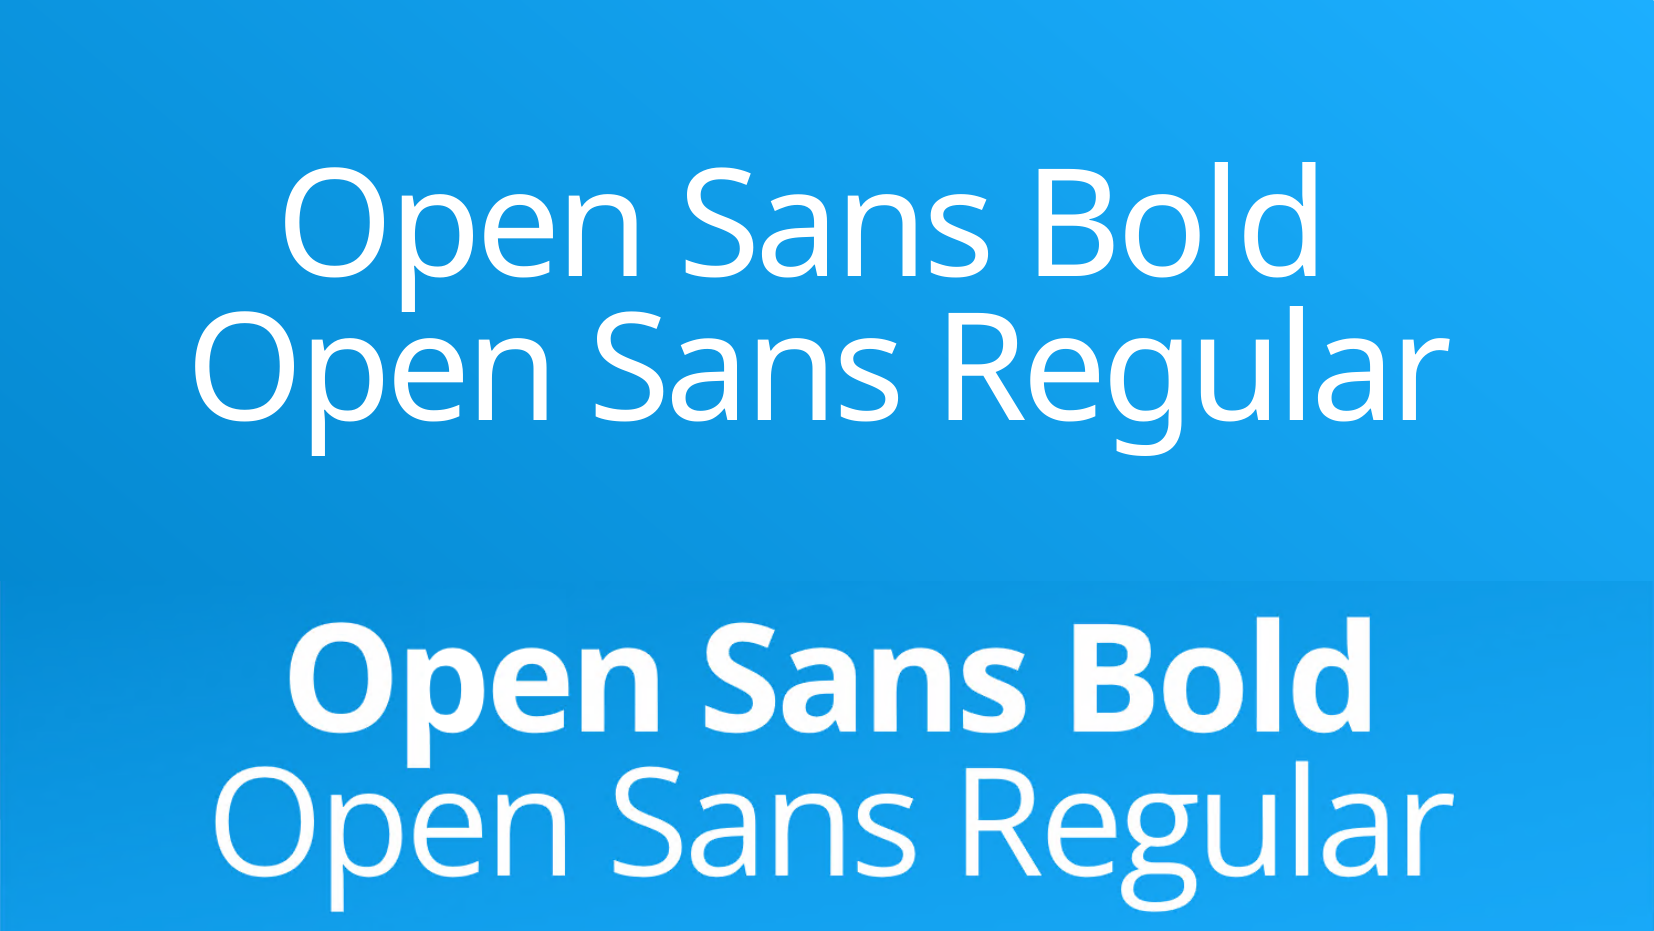

# Open Sans Bold Open Sans Regular